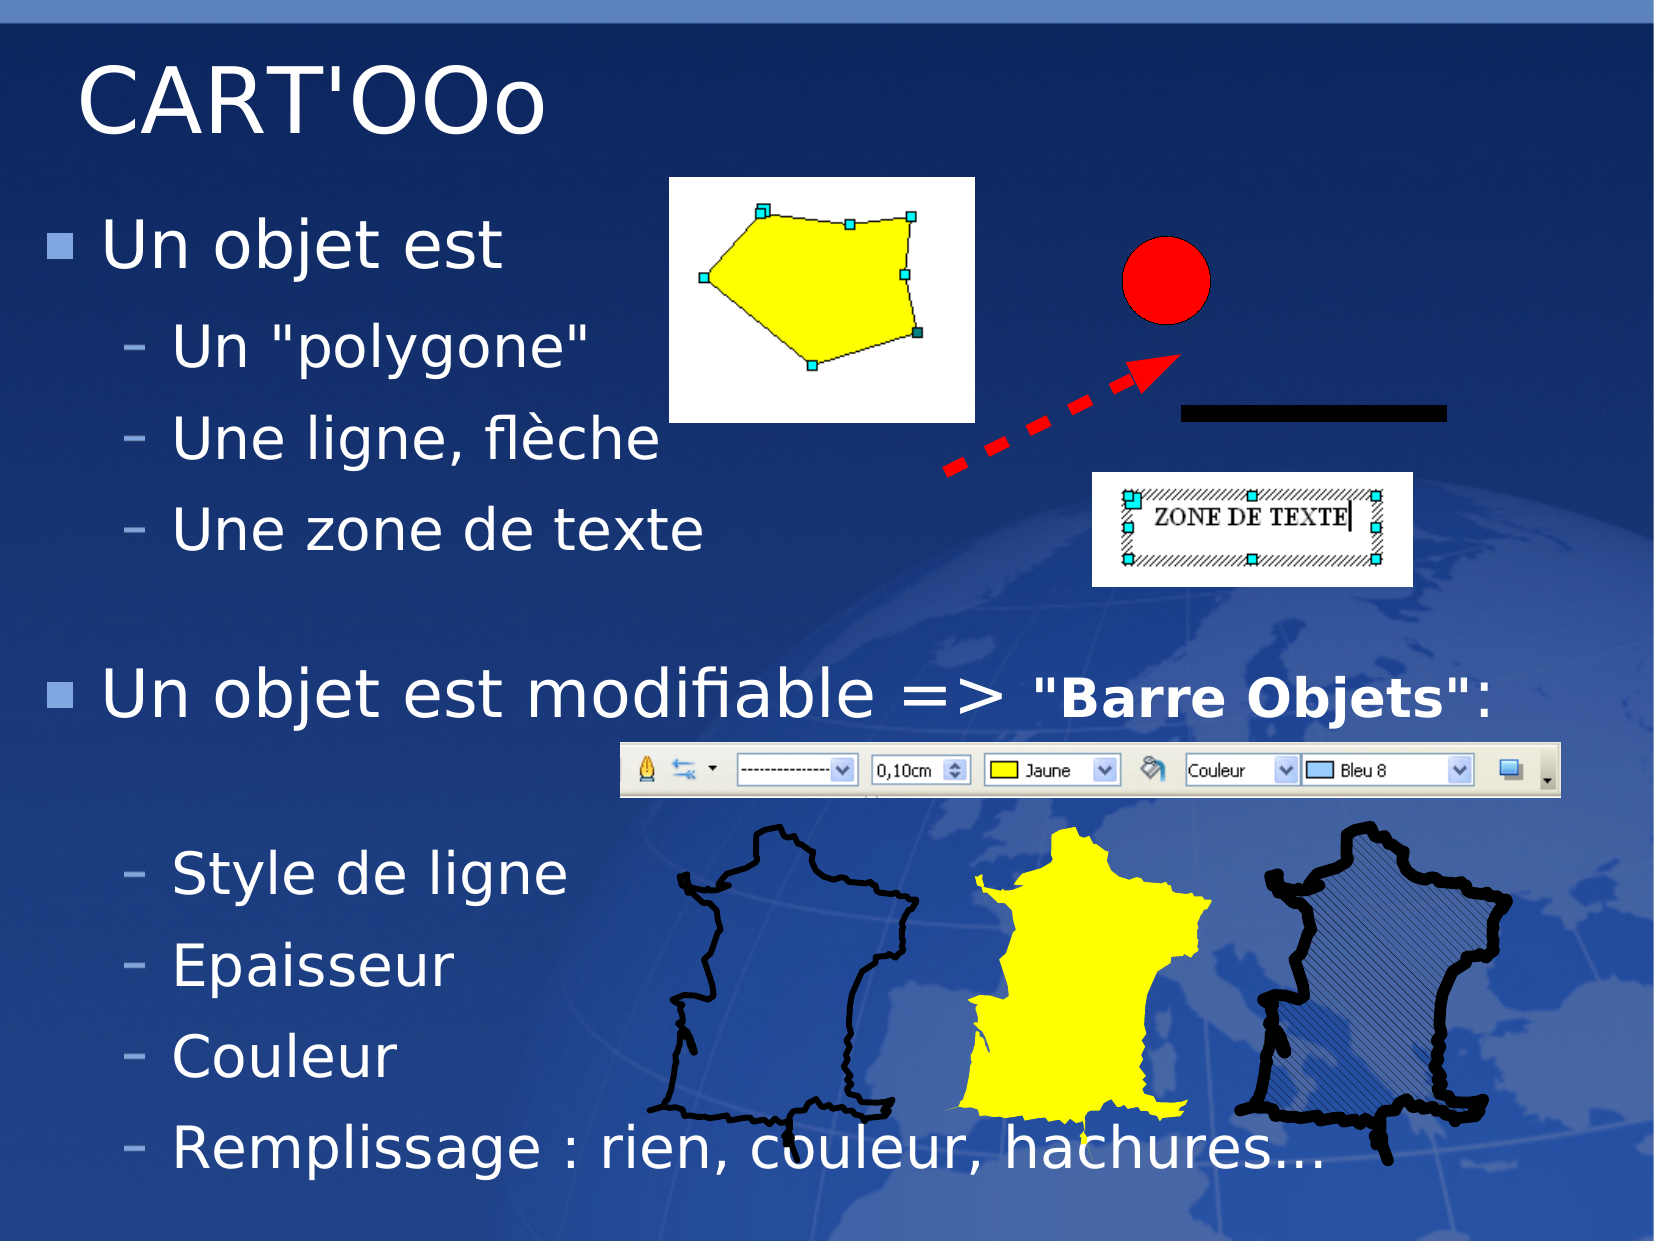

# CART'OOo
Un objet est
Un "polygone"
Une ligne, flèche
Une zone de texte
Un objet est modifiable => "Barre Objets":
Style de ligne
Epaisseur
Couleur
Remplissage : rien, couleur, hachures...